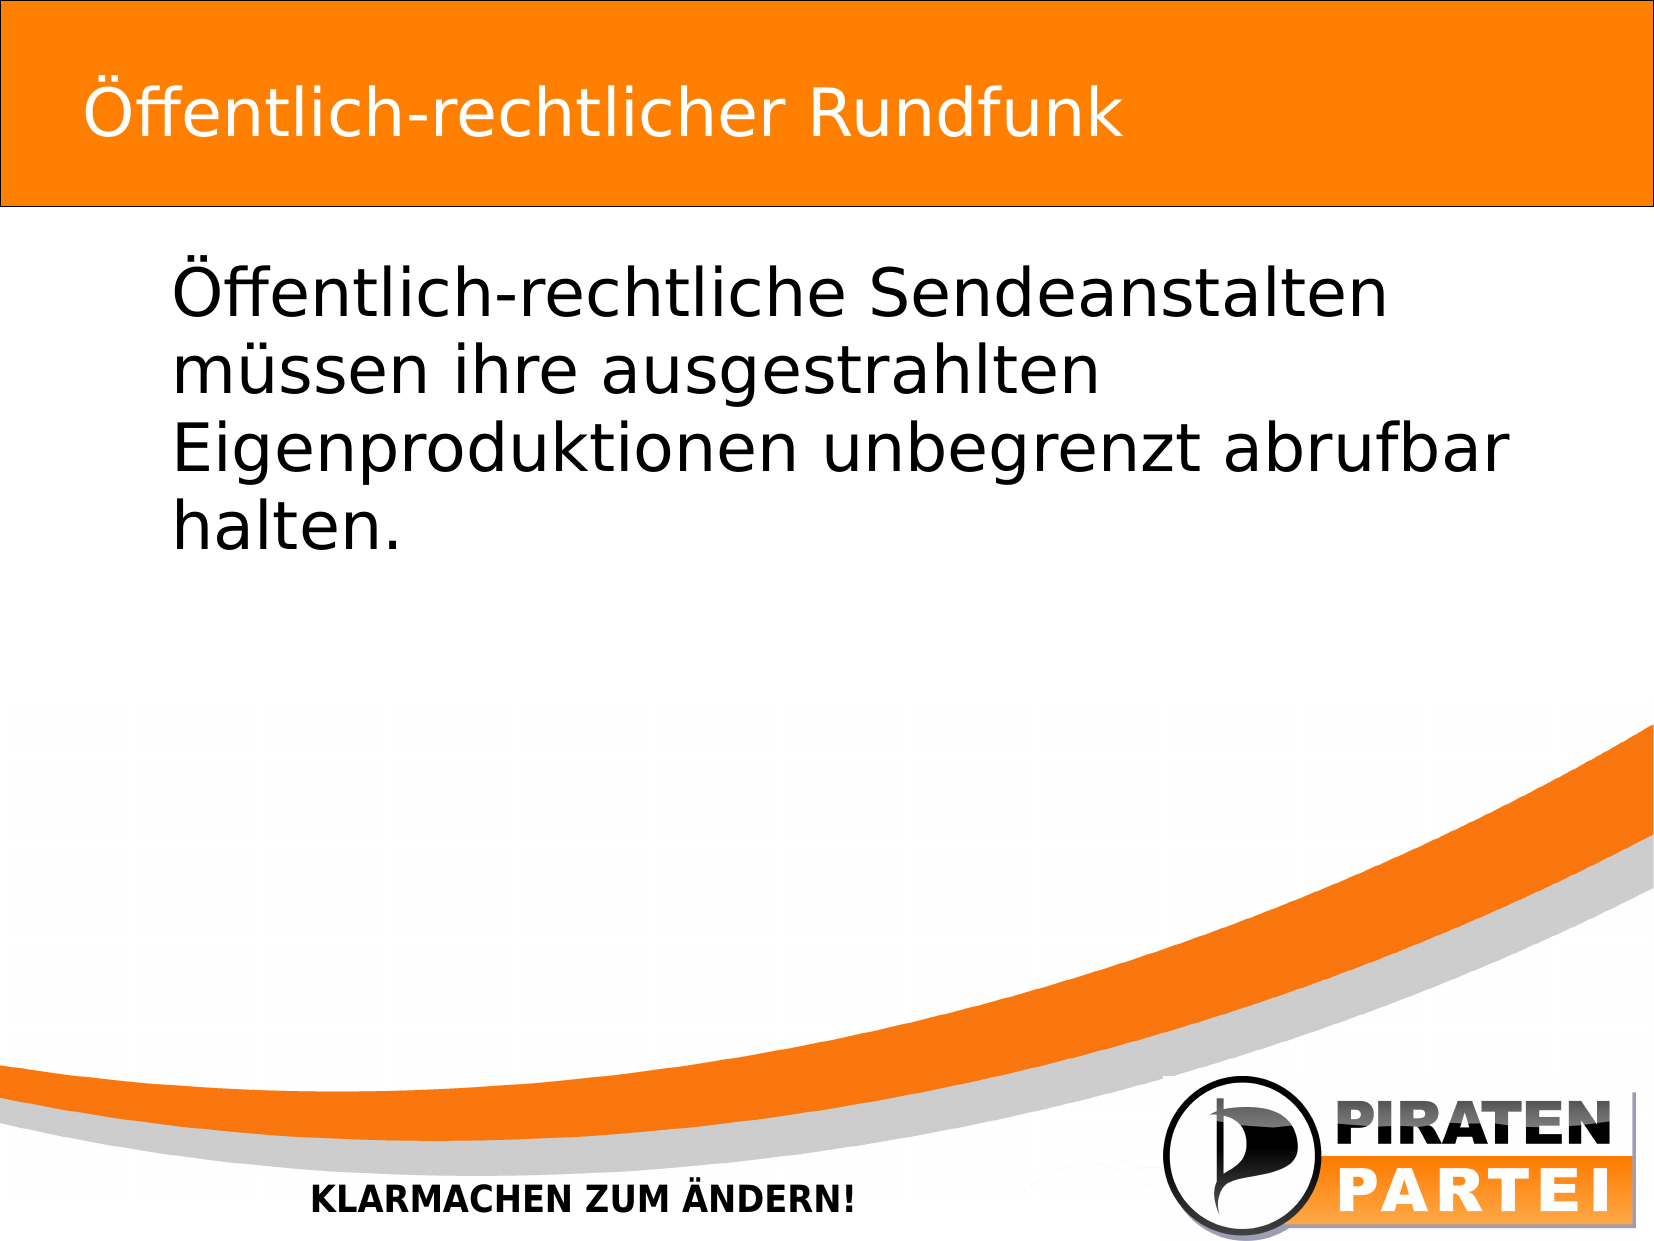

# Öffentlich-rechtlicher Rundfunk
Öffentlich-rechtliche Sendeanstalten müssen ihre ausgestrahlten Eigenproduktionen unbegrenzt abrufbar halten.